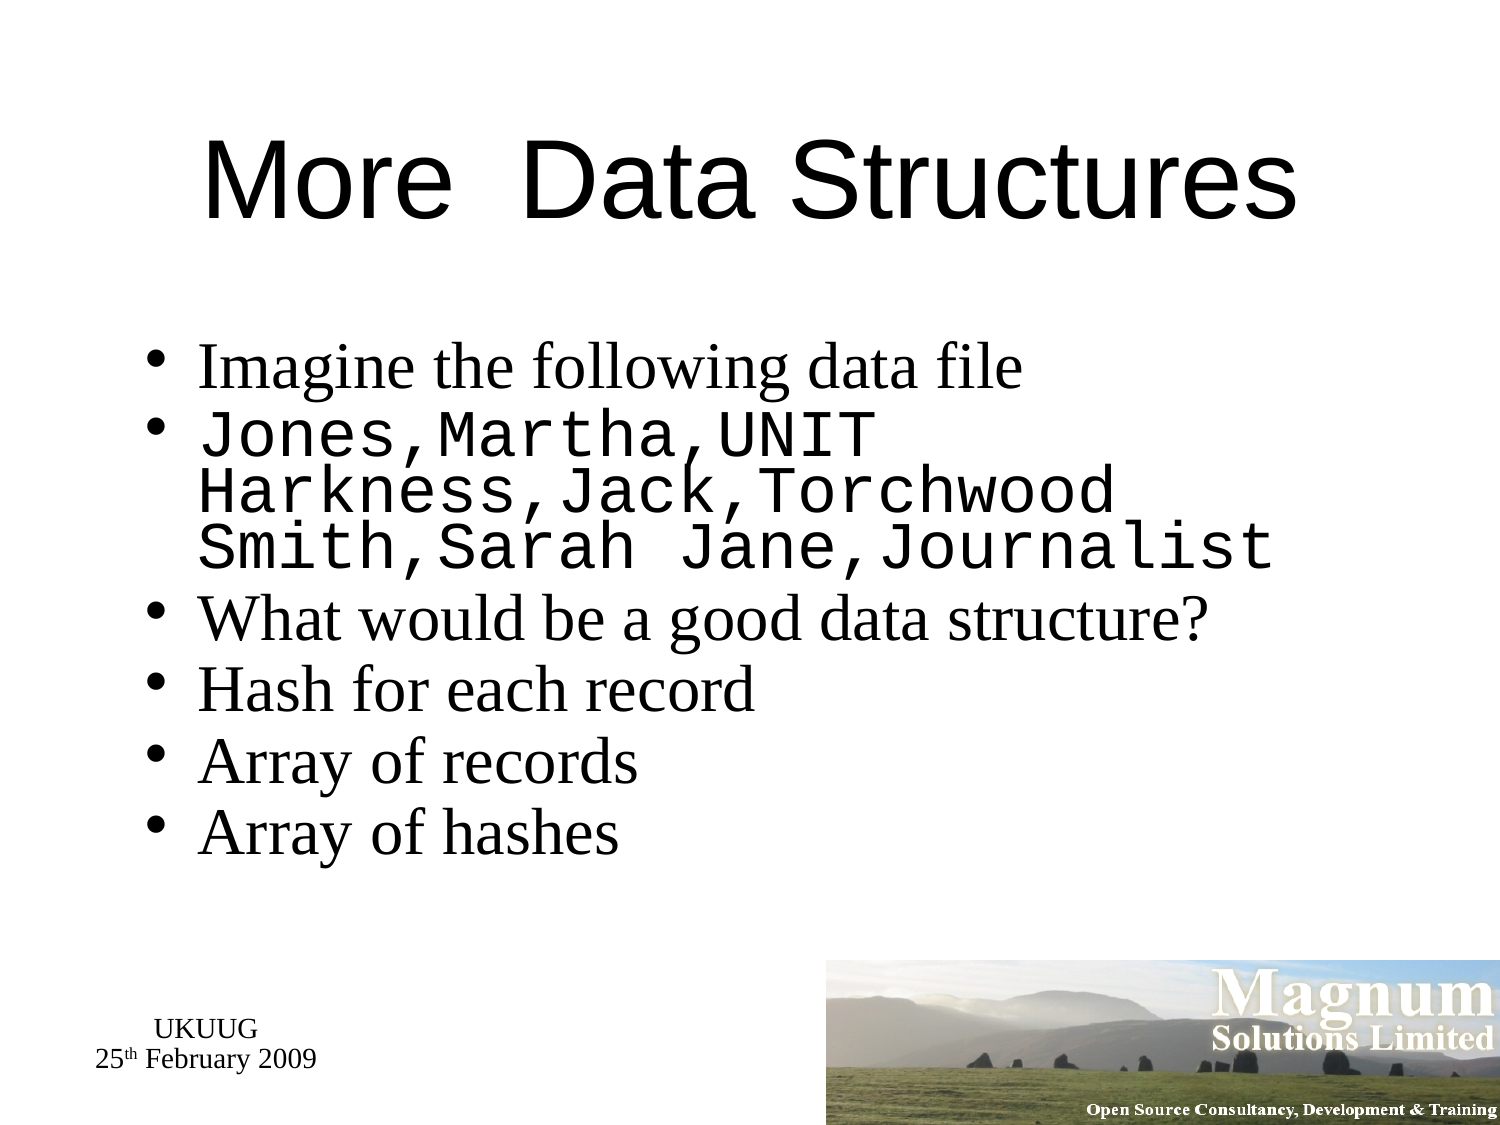

# More Data Structures
Imagine the following data file
Jones,Martha,UNIT
Harkness,Jack,Torchwood
Smith,Sarah Jane,Journalist
What would be a good data structure?
Hash for each record
Array of records
Array of hashes